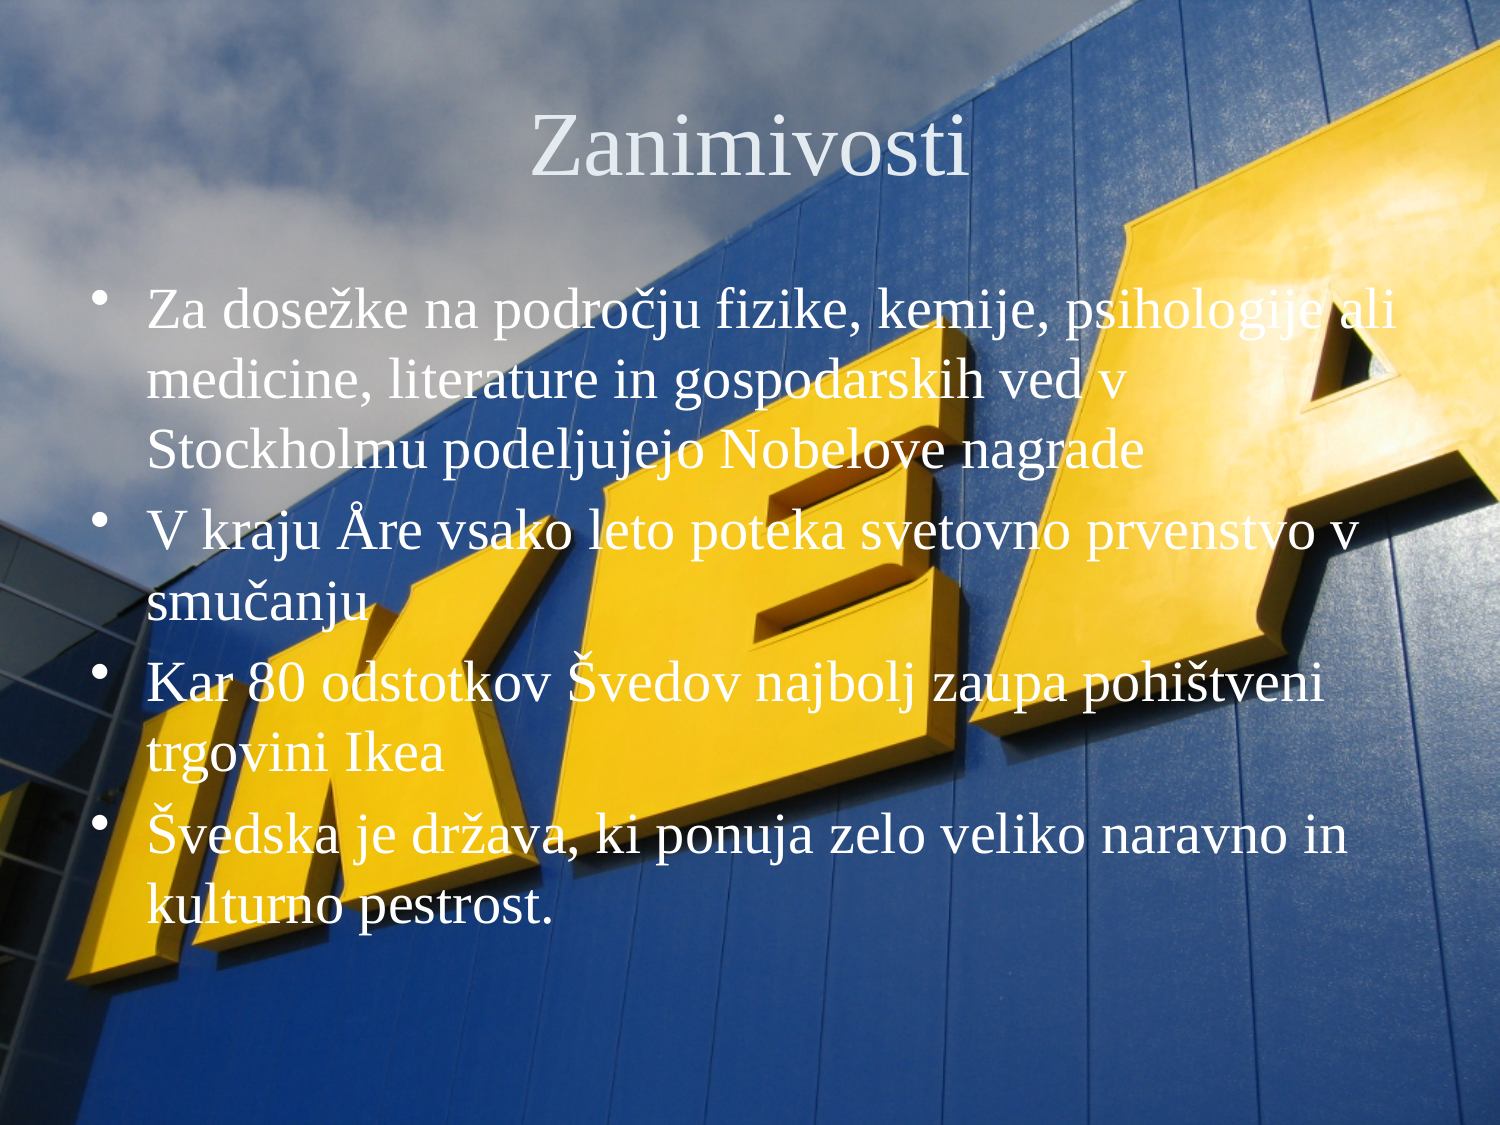

# Zanimivosti
Za dosežke na področju fizike, kemije, psihologije ali medicine, literature in gospodarskih ved v Stockholmu podeljujejo Nobelove nagrade
V kraju Åre vsako leto poteka svetovno prvenstvo v smučanju
Kar 80 odstotkov Švedov najbolj zaupa pohištveni trgovini Ikea
Švedska je država, ki ponuja zelo veliko naravno in kulturno pestrost.